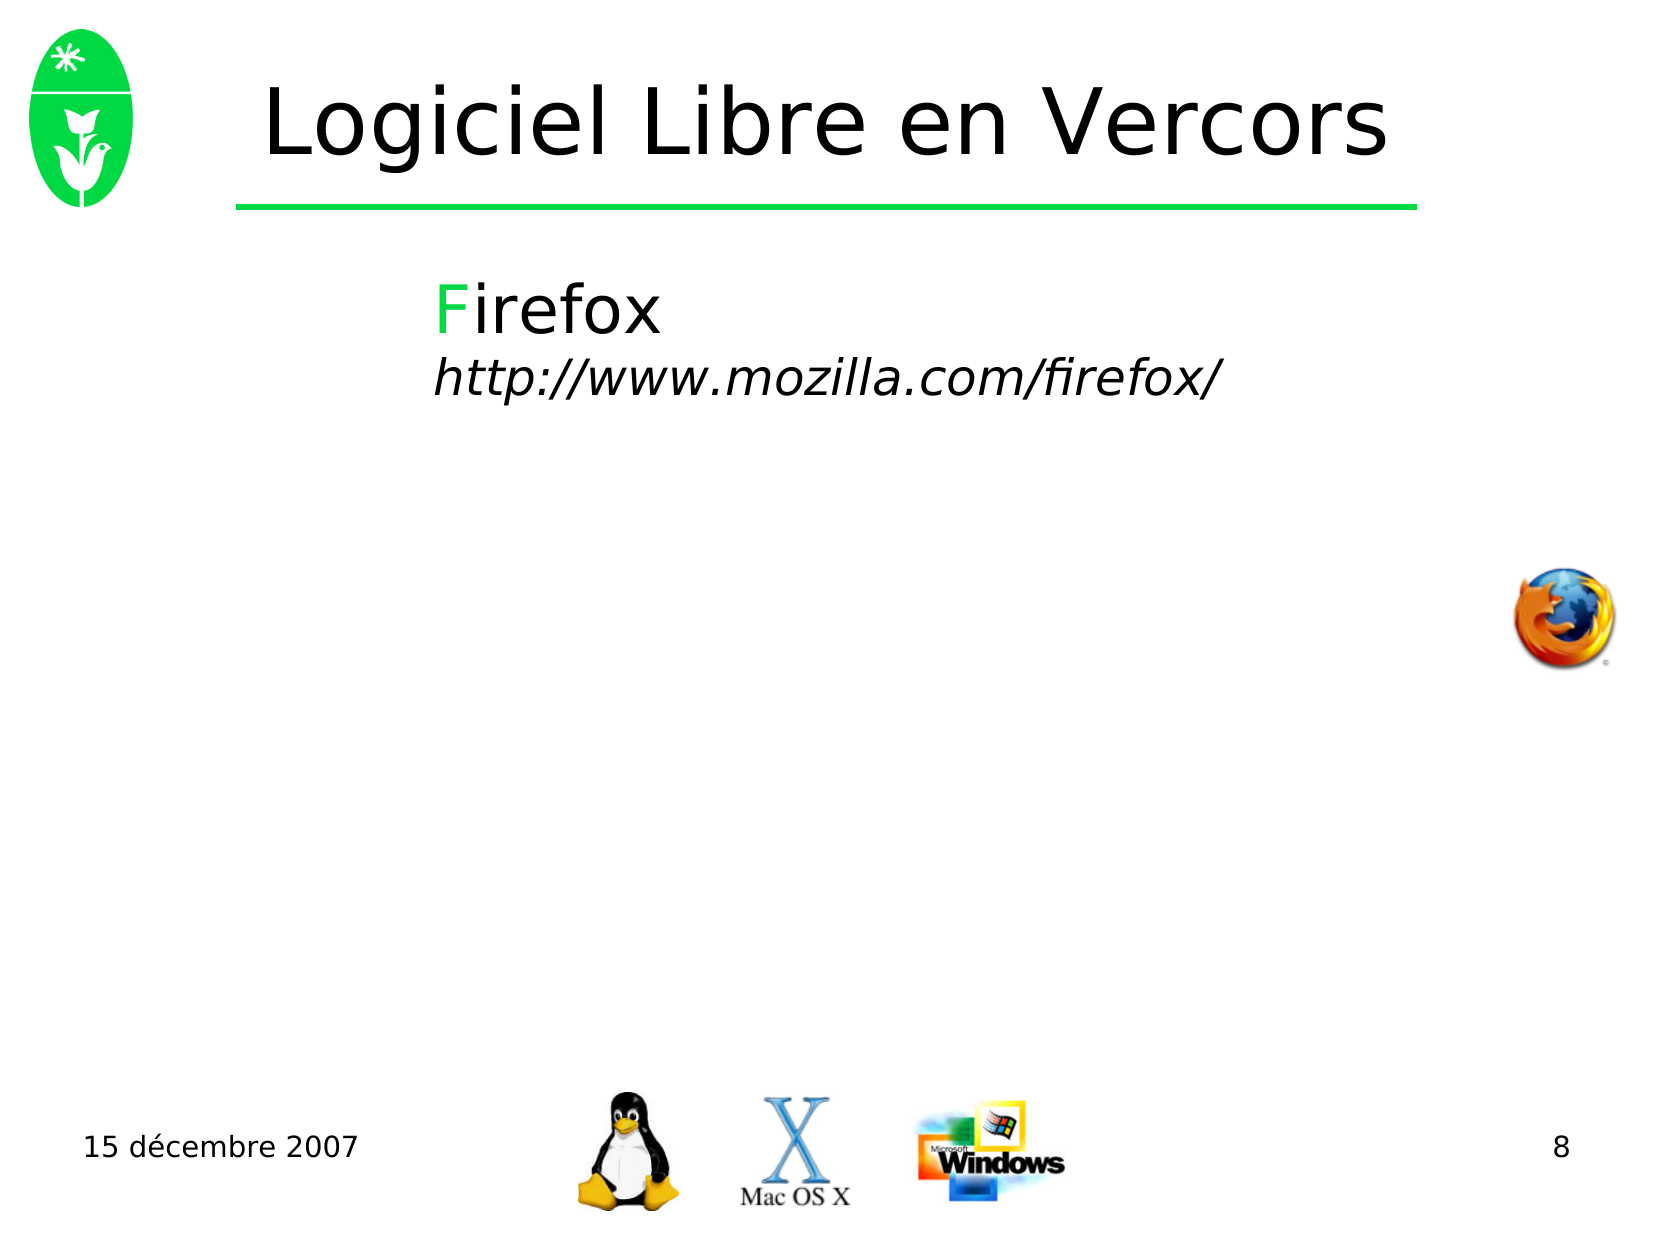

# Logiciel Libre en Vercors
Firefox
http://www.mozilla.com/firefox/
15 décembre 2007
8